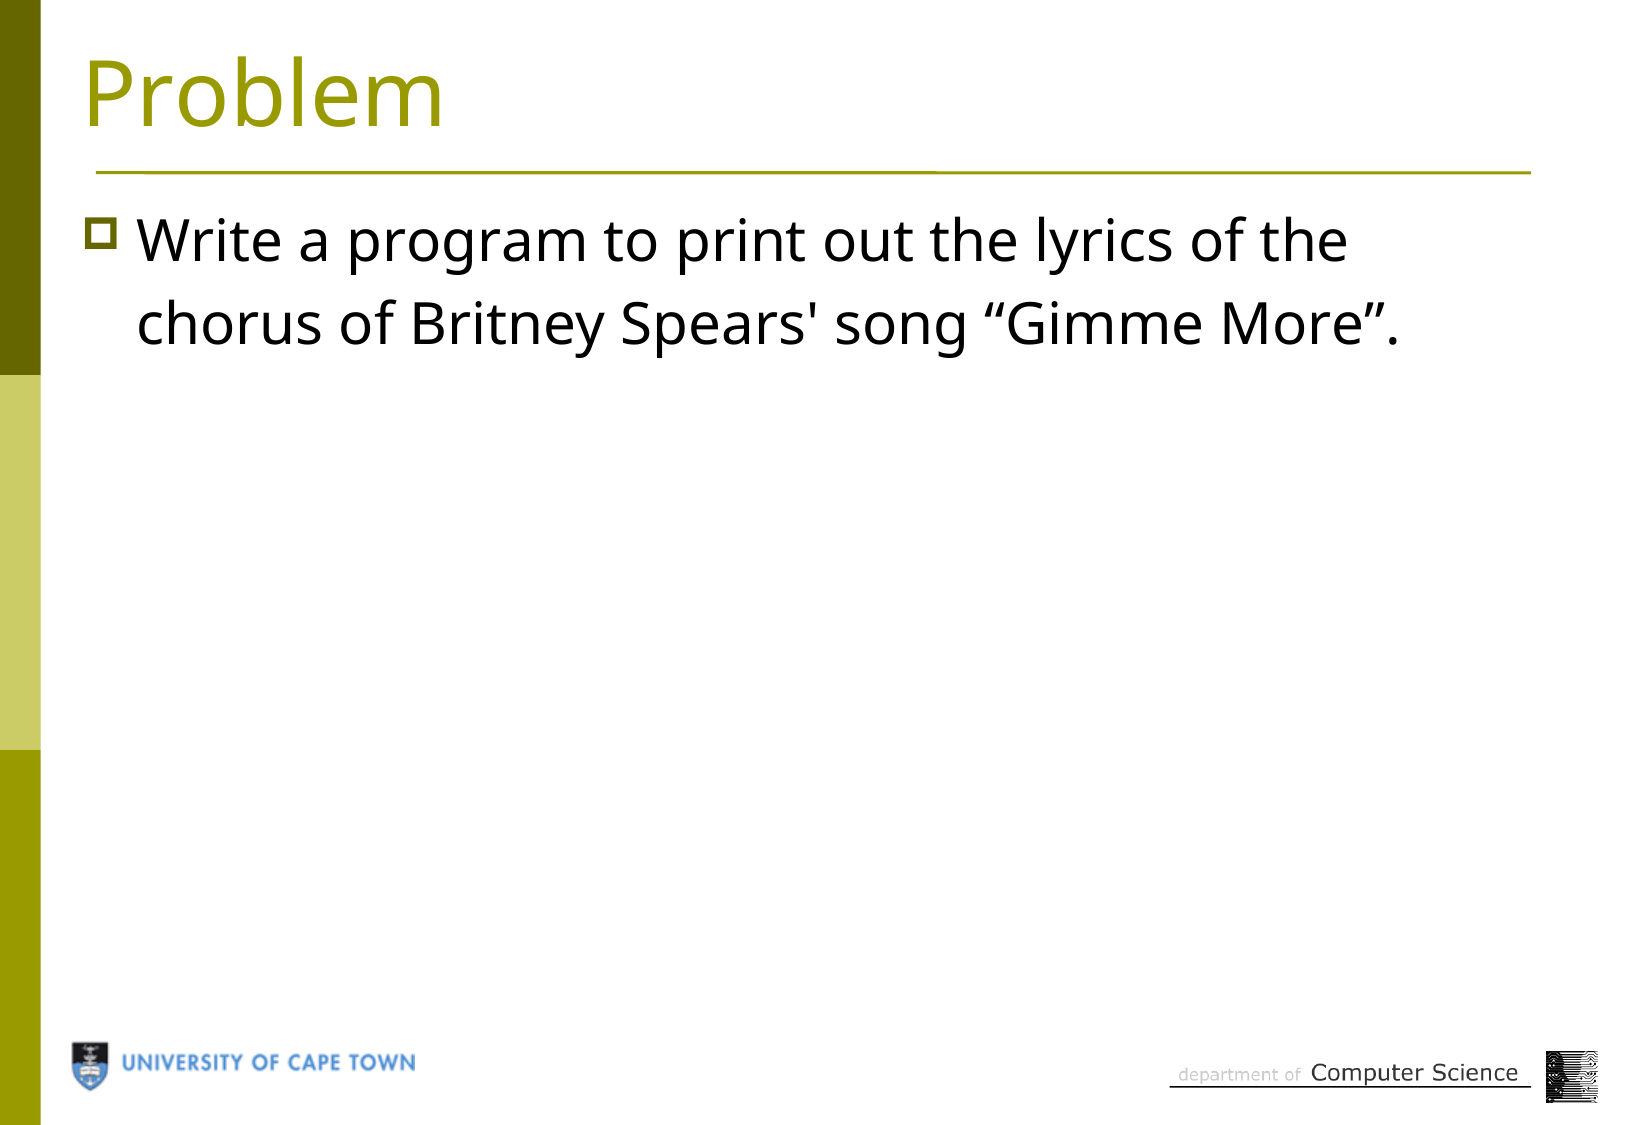

# Problem
Write a program to print out the lyrics of the chorus of Britney Spears' song “Gimme More”.